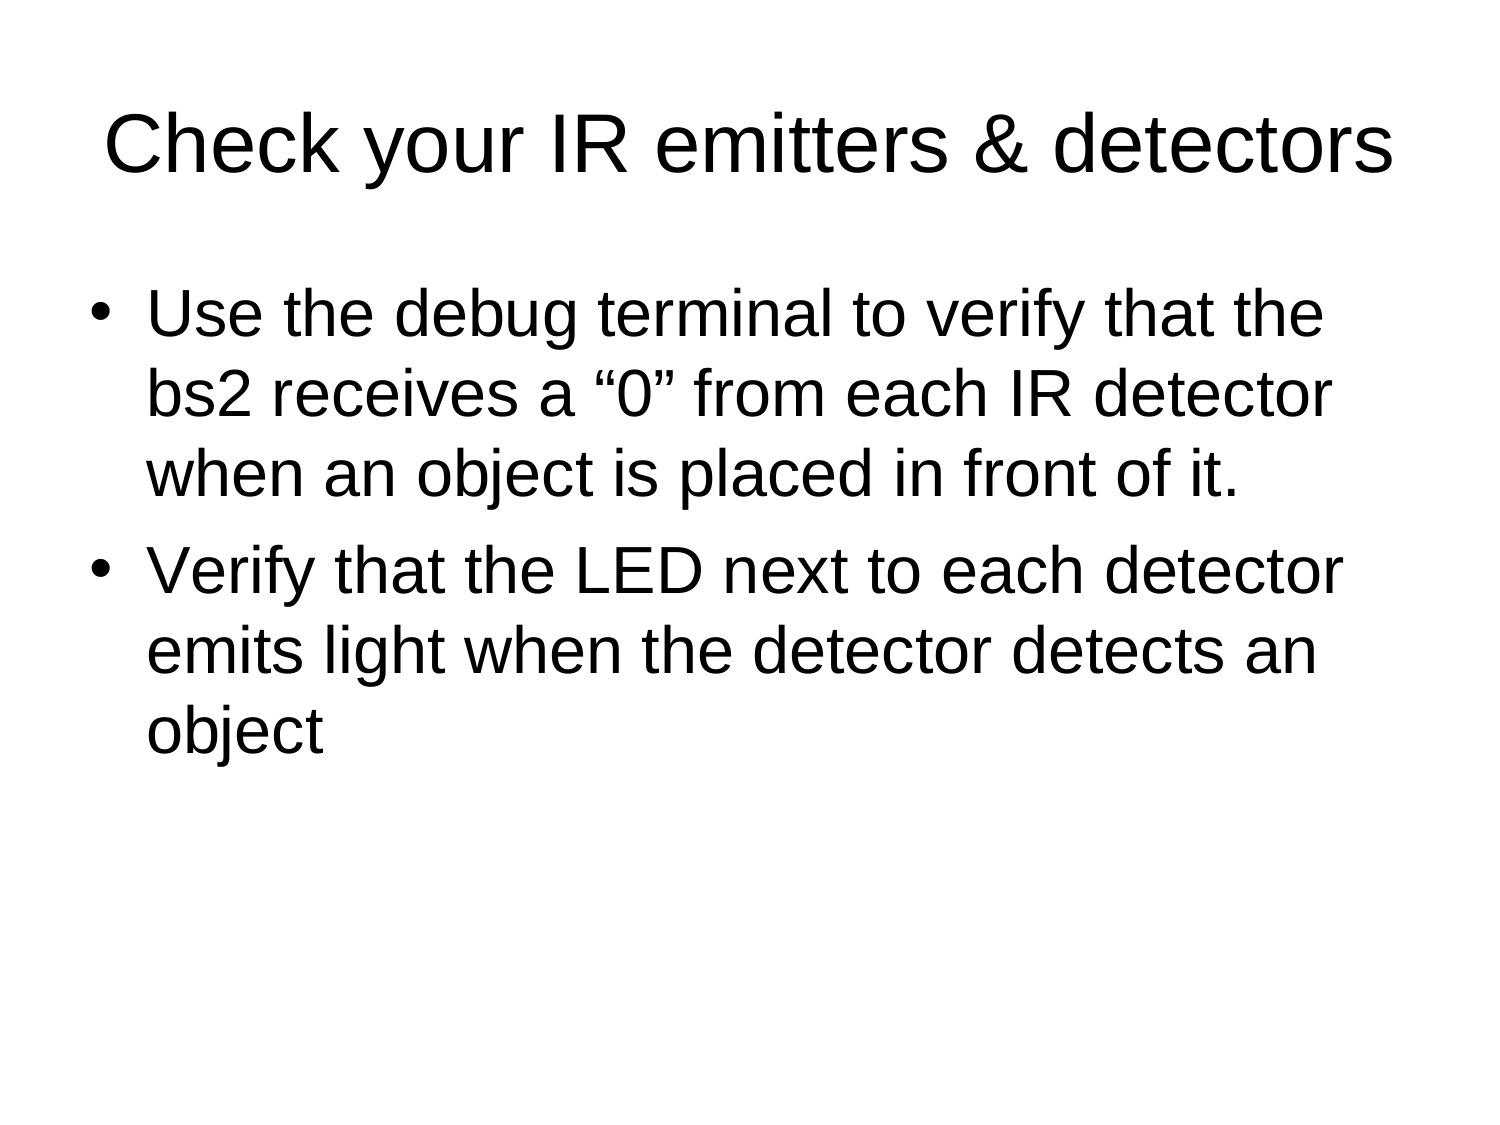

# Check your IR emitters & detectors
Use the debug terminal to verify that the bs2 receives a “0” from each IR detector when an object is placed in front of it.
Verify that the LED next to each detector emits light when the detector detects an object